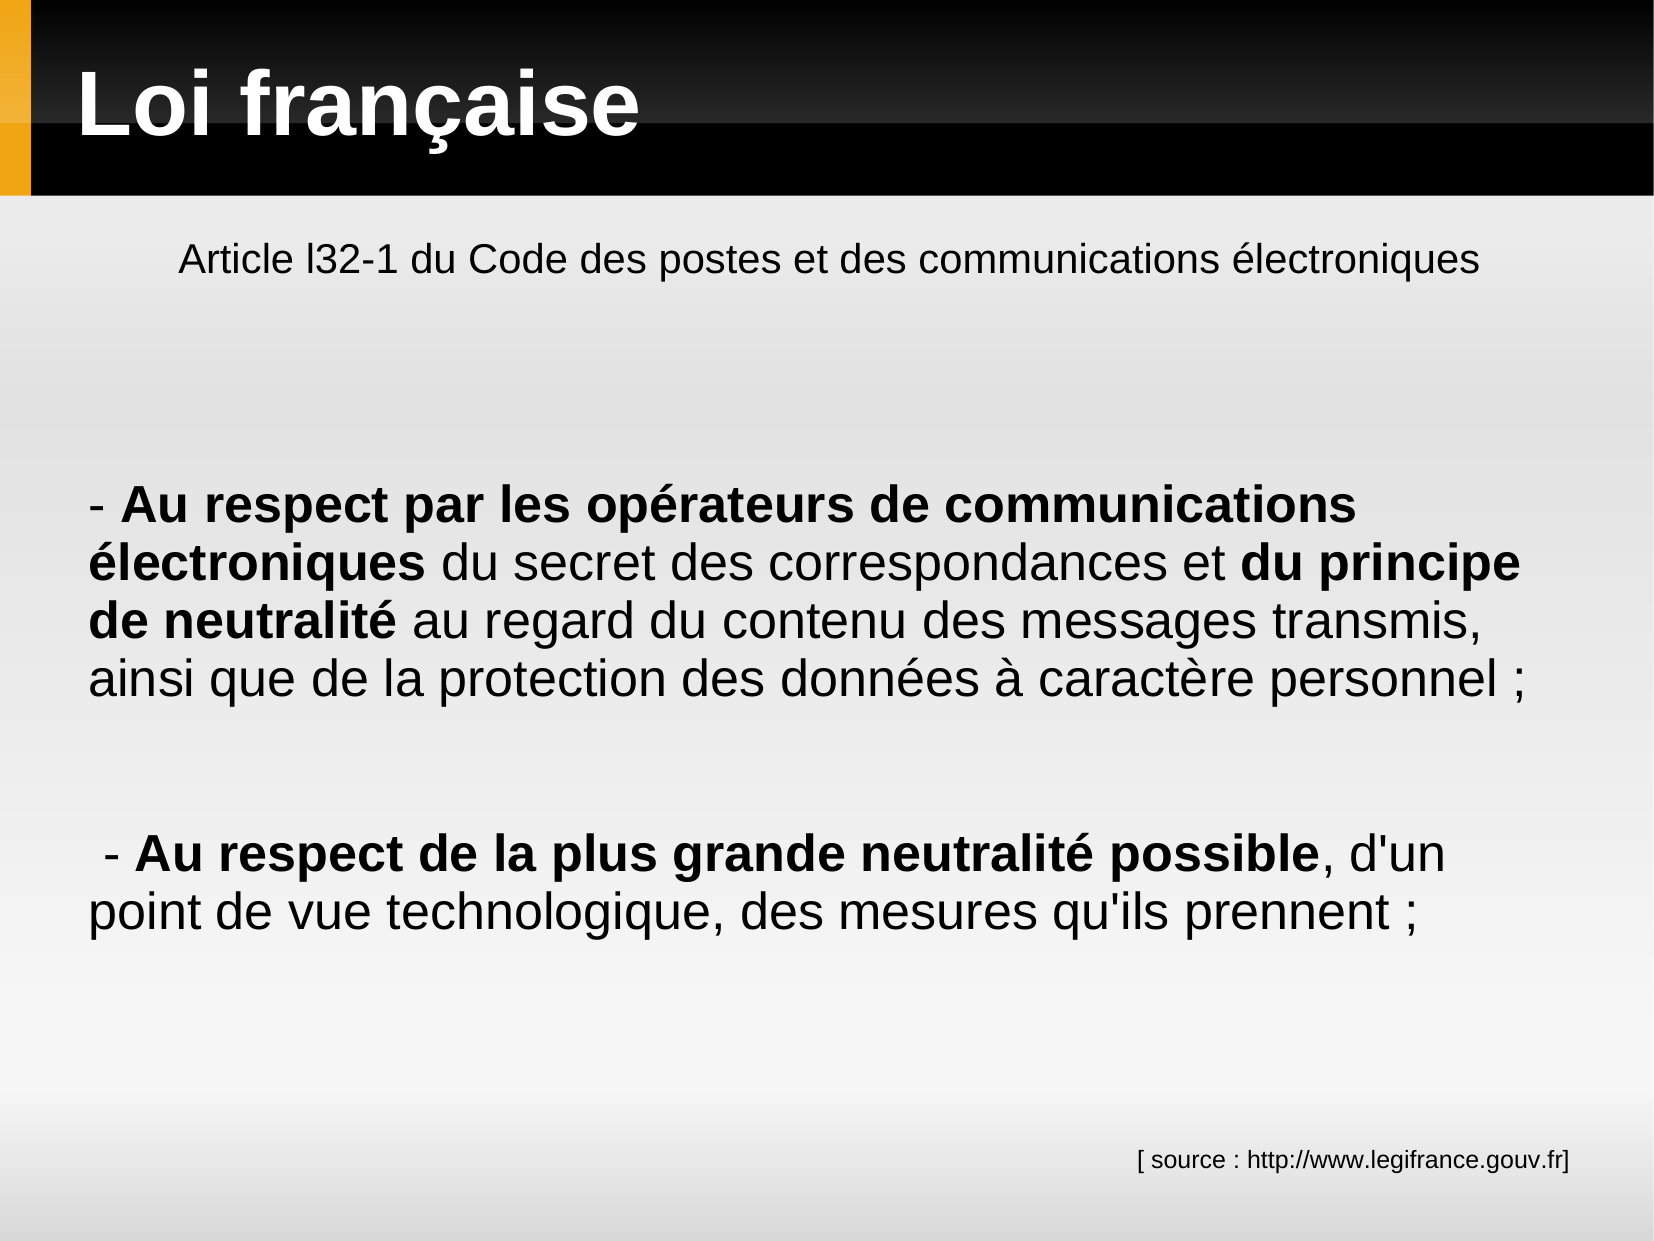

# Loi française
Article l32-1 du Code des postes et des communications électroniques
- Au respect par les opérateurs de communications électroniques du secret des correspondances et du principe de neutralité au regard du contenu des messages transmis, ainsi que de la protection des données à caractère personnel ;
 - Au respect de la plus grande neutralité possible, d'un point de vue technologique, des mesures qu'ils prennent ;
[ source : http://www.legifrance.gouv.fr]